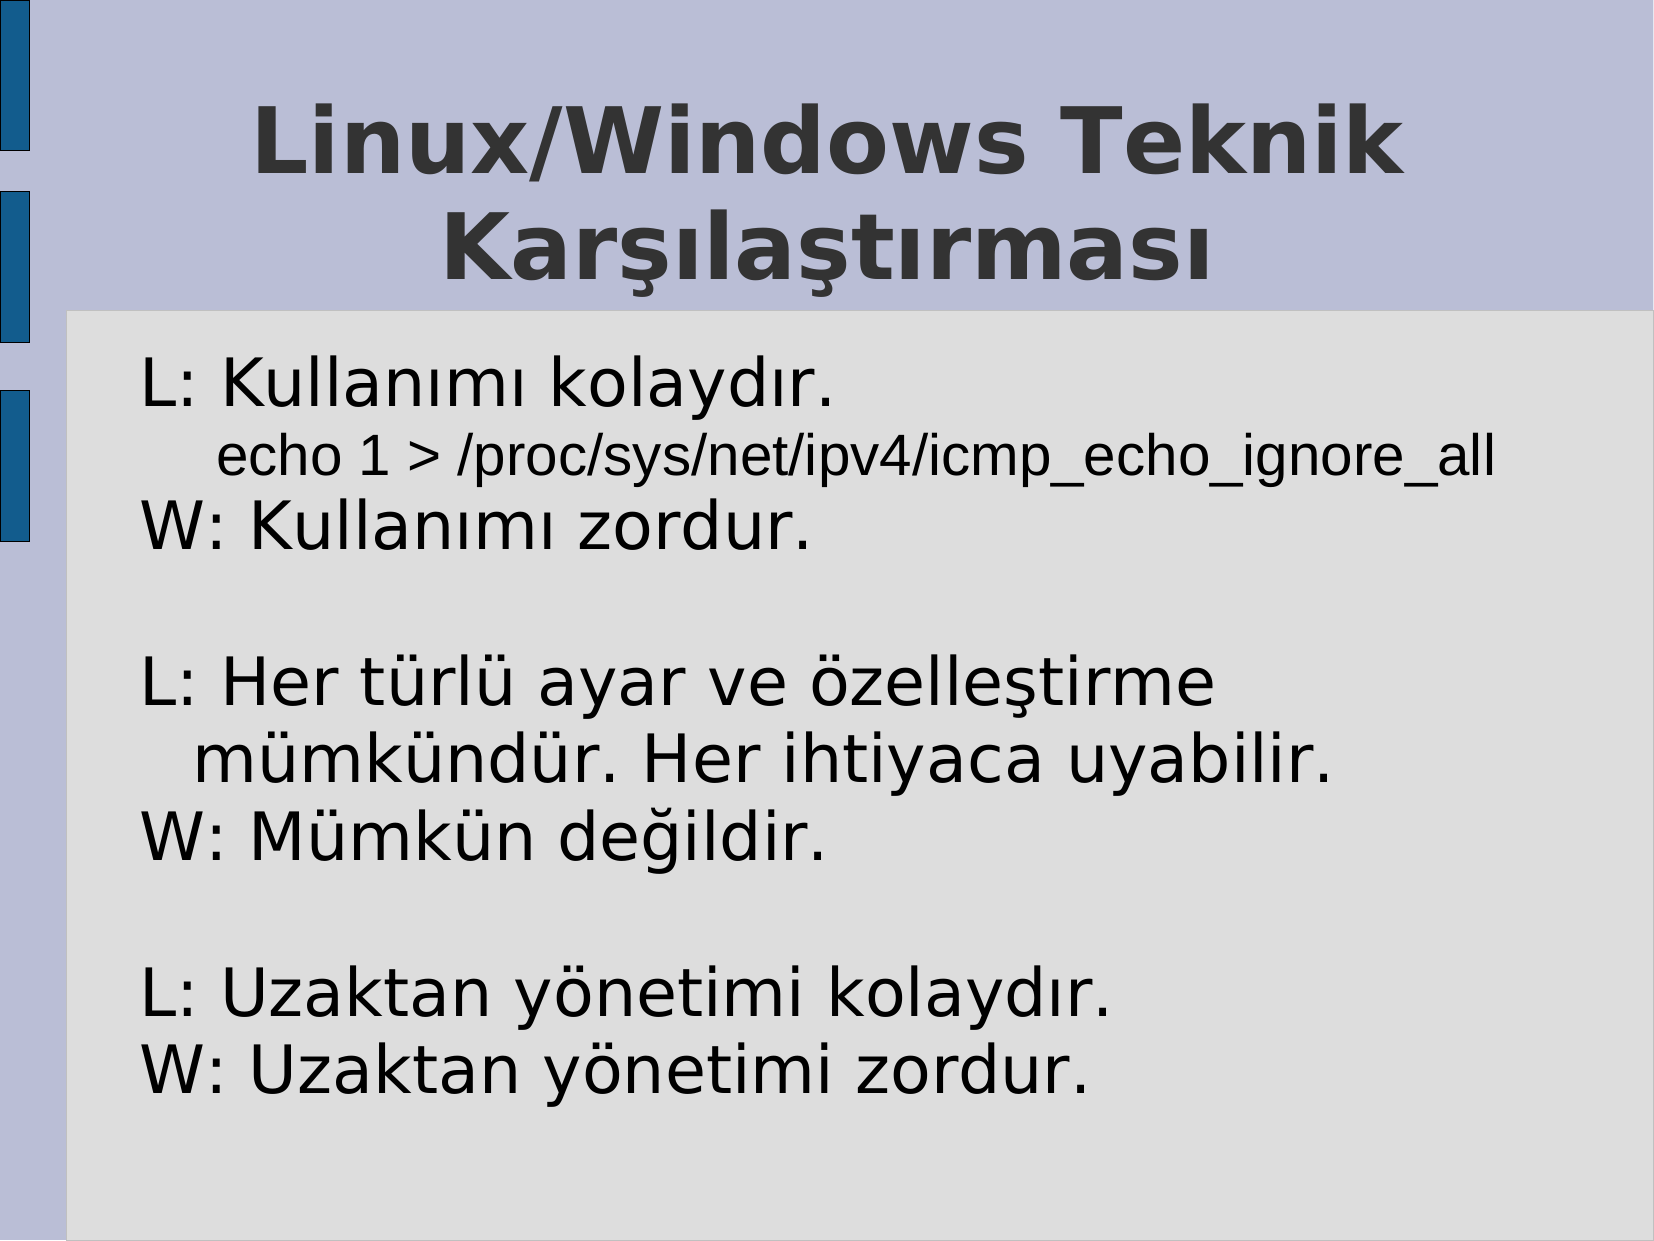

# Linux/Windows Teknik Karşılaştırması
L: Kullanımı kolaydır.
echo 1 > /proc/sys/net/ipv4/icmp_echo_ignore_all
W: Kullanımı zordur.
L: Her türlü ayar ve özelleştirme mümkündür. Her ihtiyaca uyabilir.
W: Mümkün değildir.
L: Uzaktan yönetimi kolaydır.
W: Uzaktan yönetimi zordur.